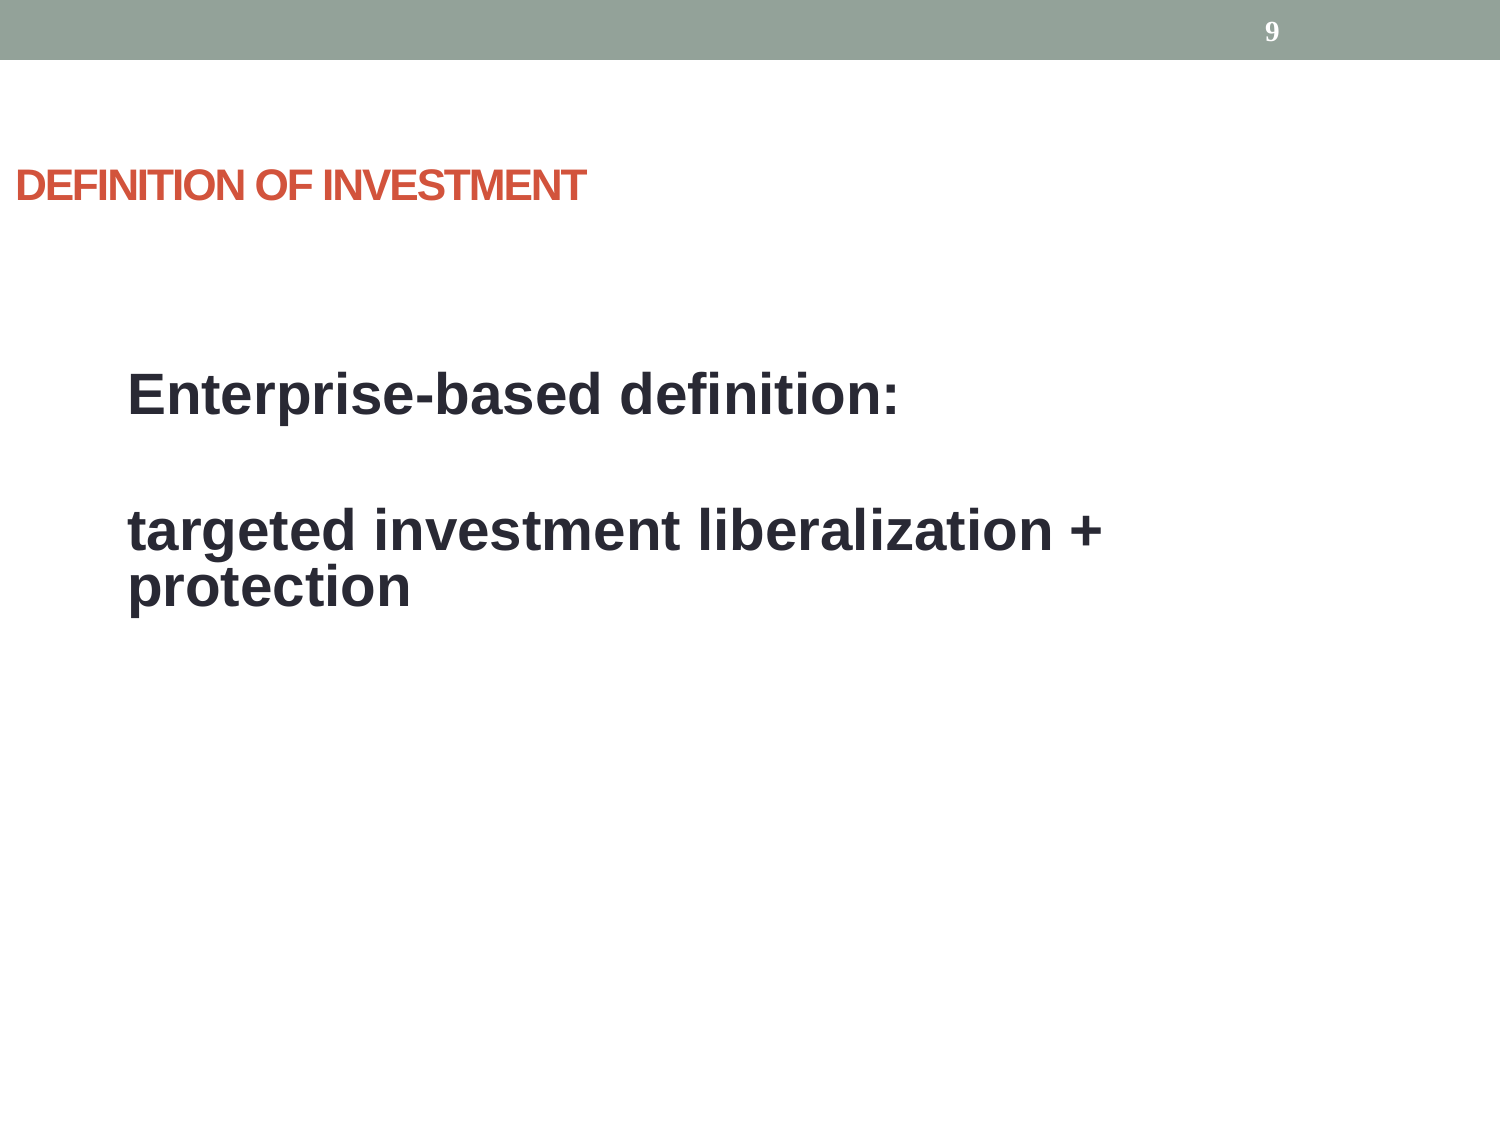

# DEFINITION OF INVESTMENT
Enterprise-based definition:
targeted investment liberalization + protection